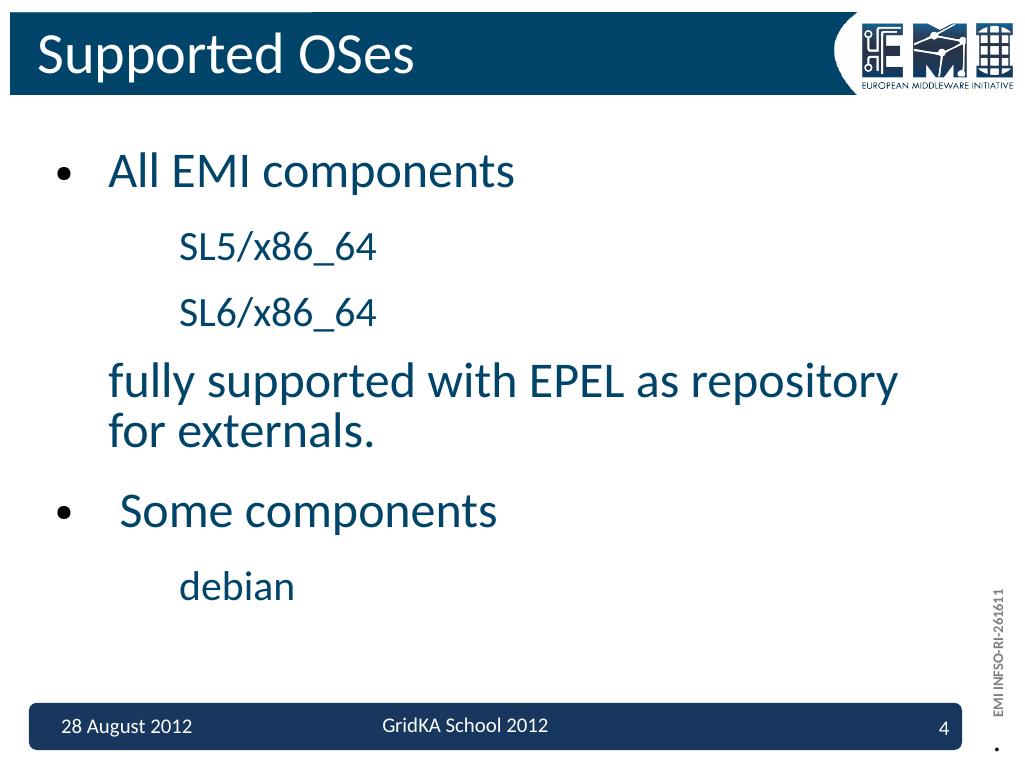

# Supported OSes
All EMI components
SL5/x86_64
SL6/x86_64
fully supported with EPEL as repository for externals.
 Some components
debian
GridKA School 2012
4